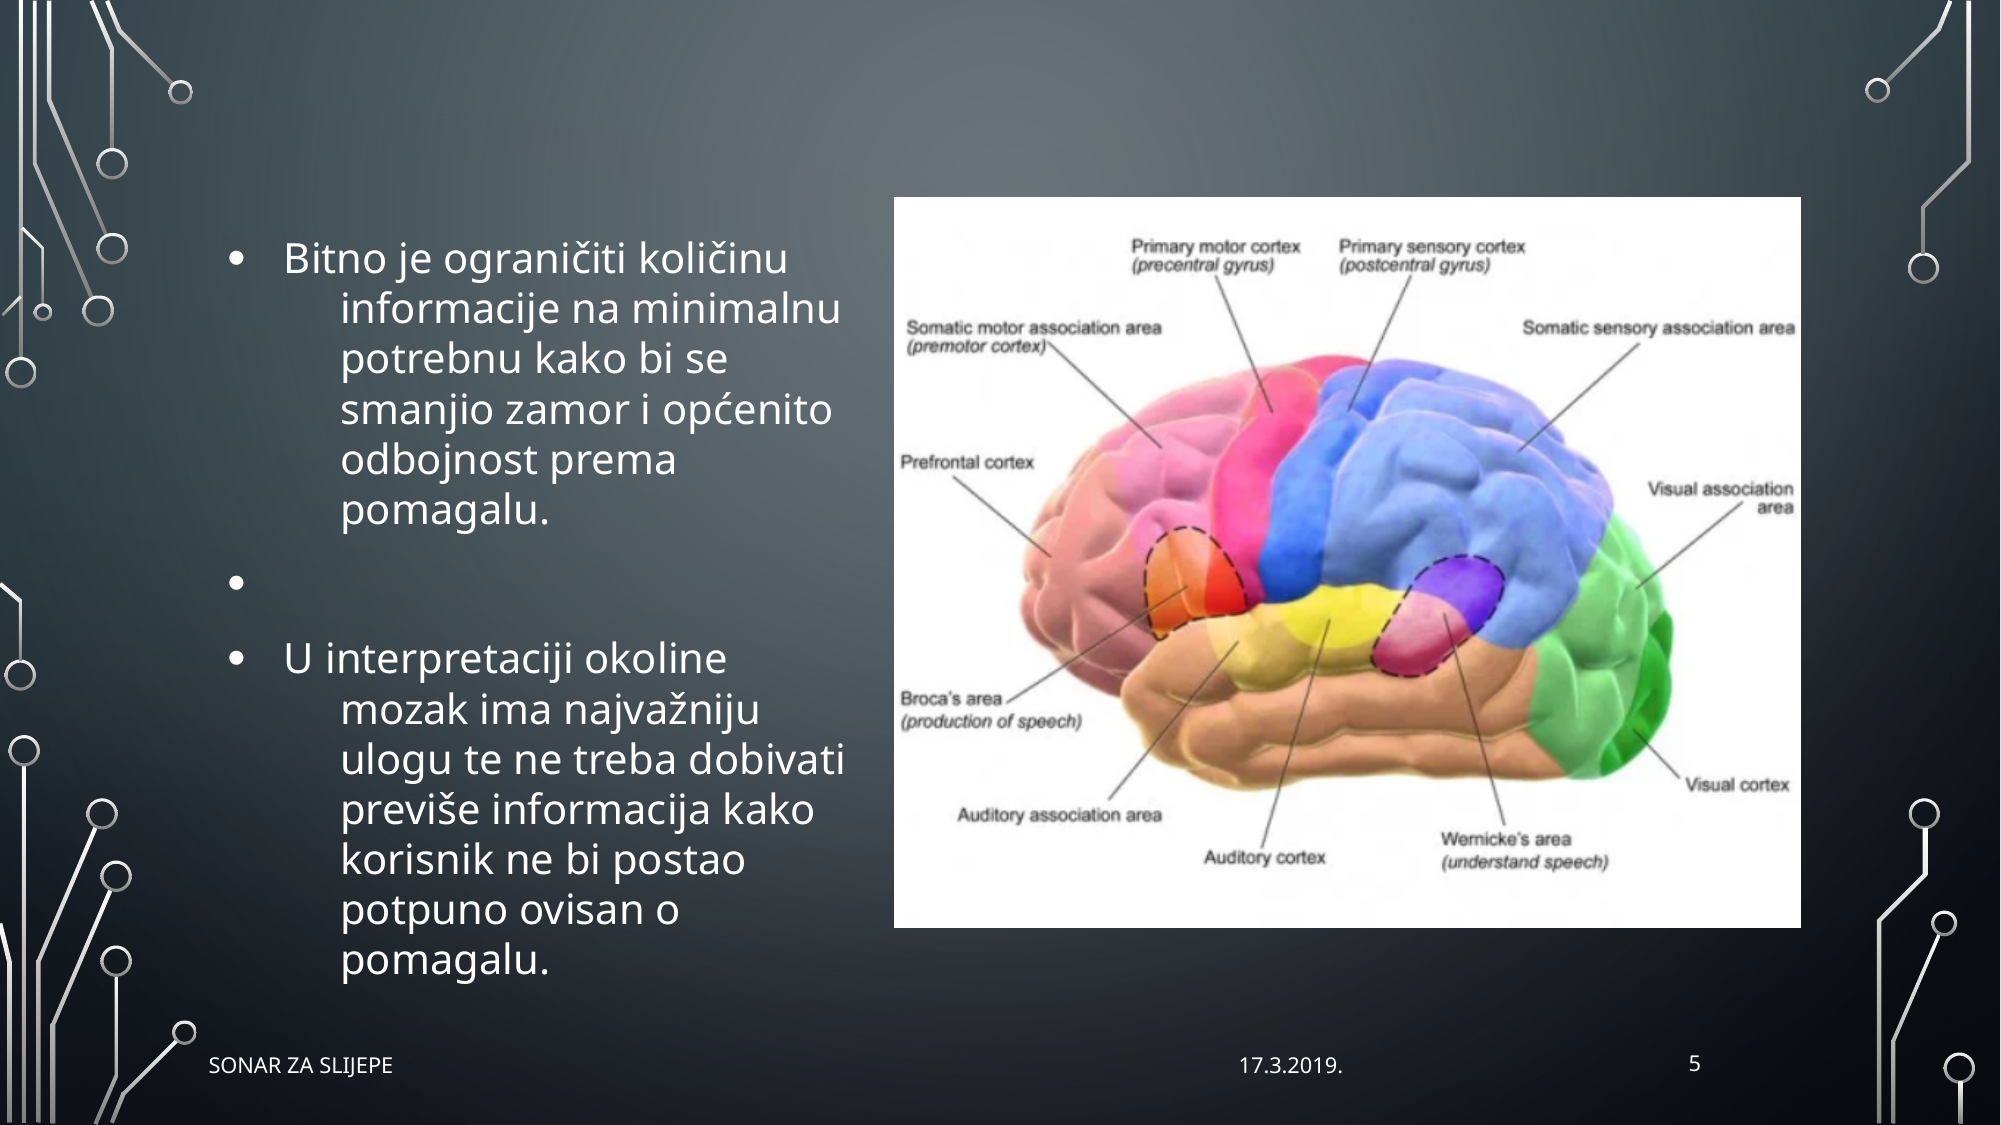

# Bitno je ograničiti količinu informacije na minimalnu potrebnu kako bi se smanjio zamor i općenito odbojnost prema pomagalu.
U interpretaciji okoline mozak ima najvažniju ulogu te ne treba dobivati previše informacija kako korisnik ne bi postao potpuno ovisan o pomagalu.
Sonar za slijepe
17.3.2019.